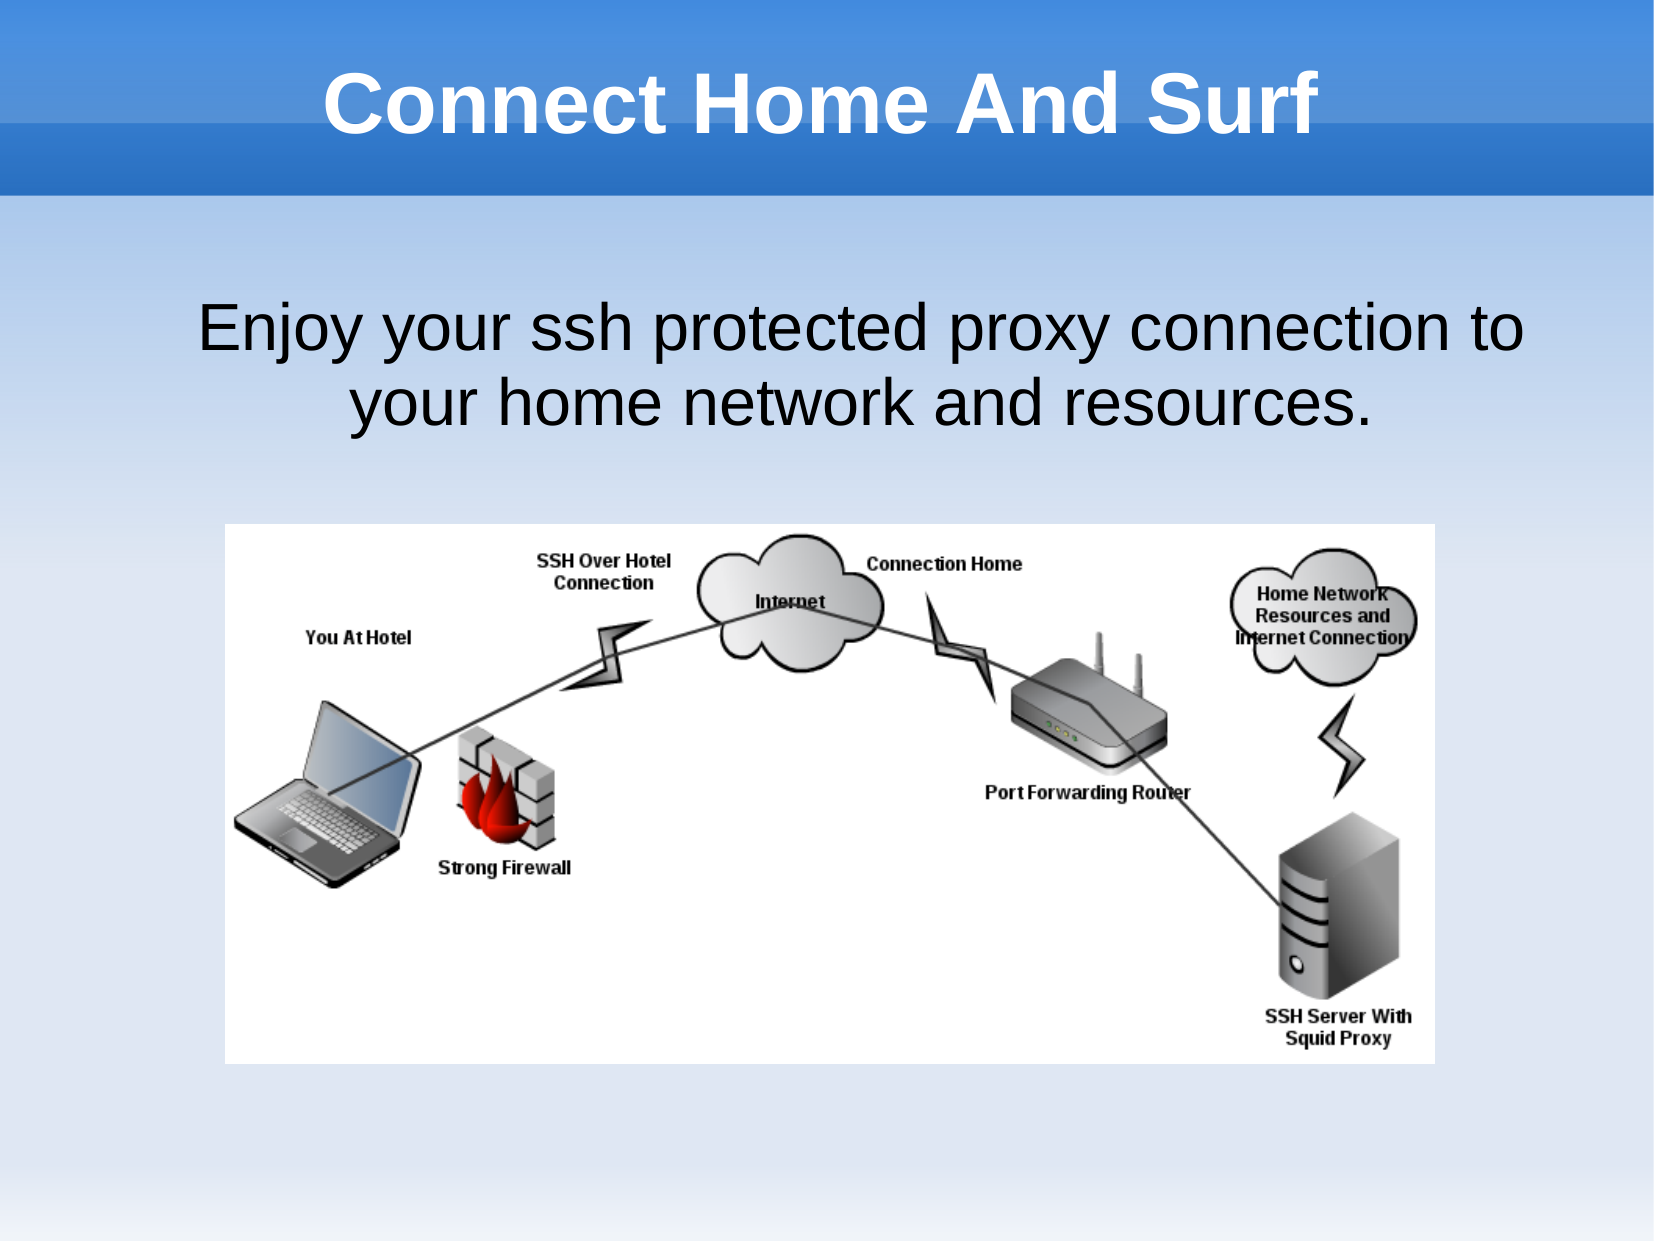

# Connect Home And Surf
Enjoy your ssh protected proxy connection to your home network and resources.